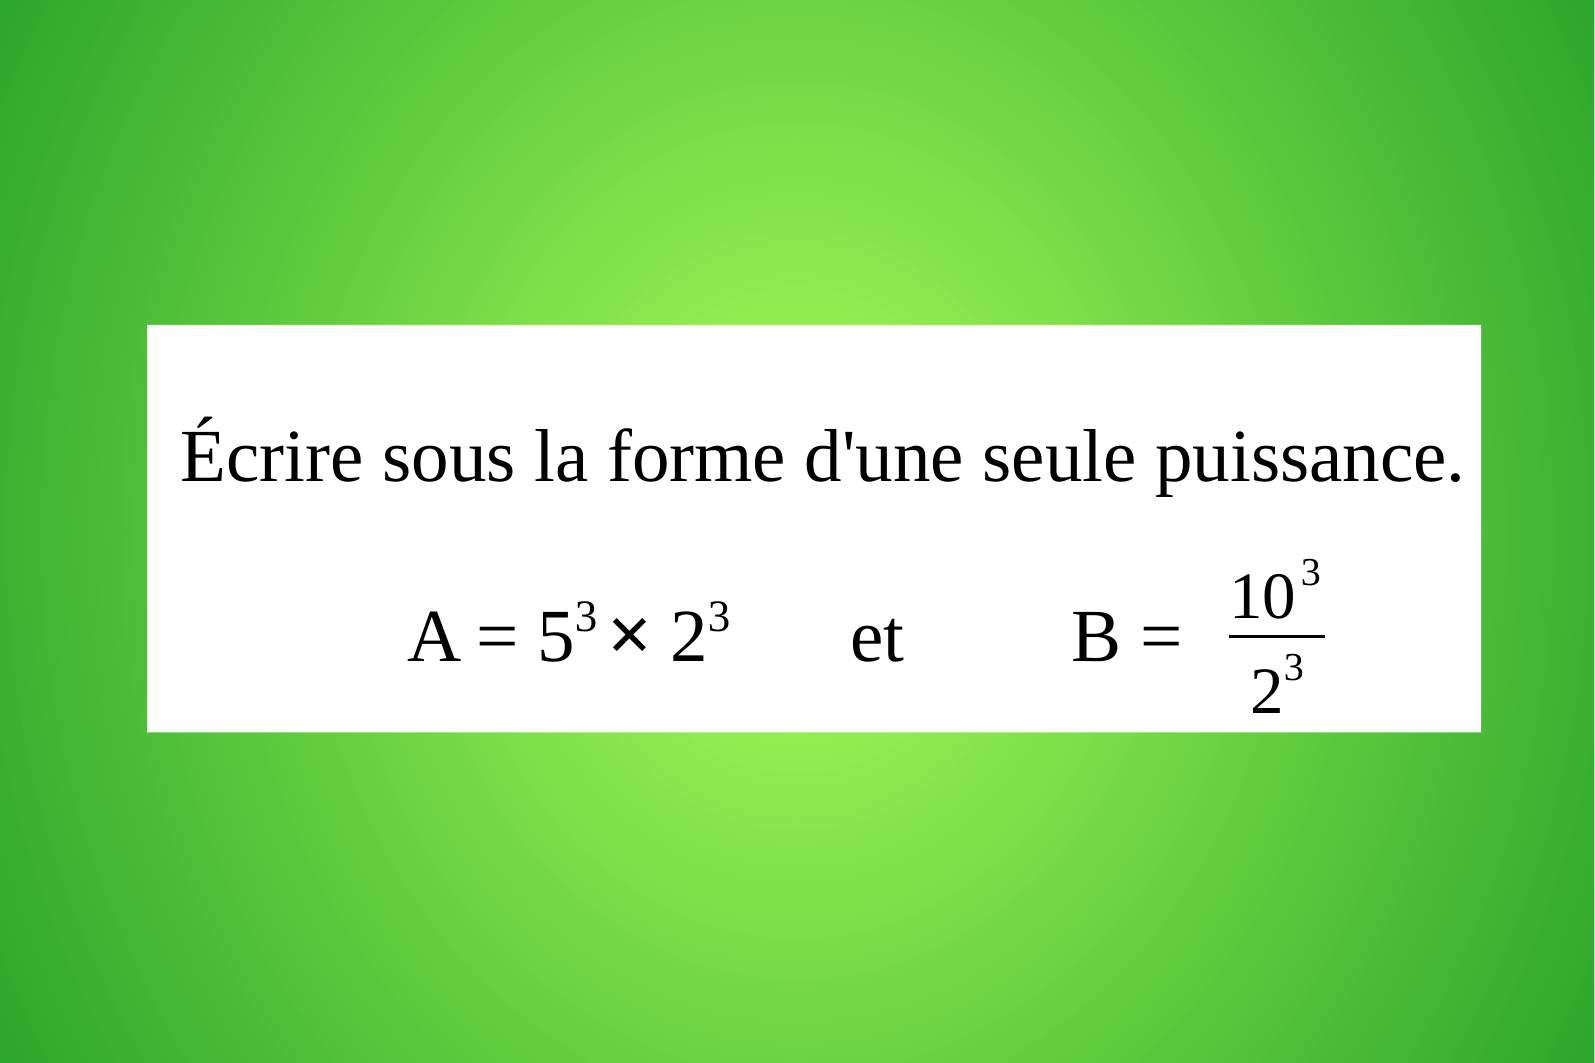

Écrire sous la forme d'une seule puissance.
A = 53 × 23 		et			B =